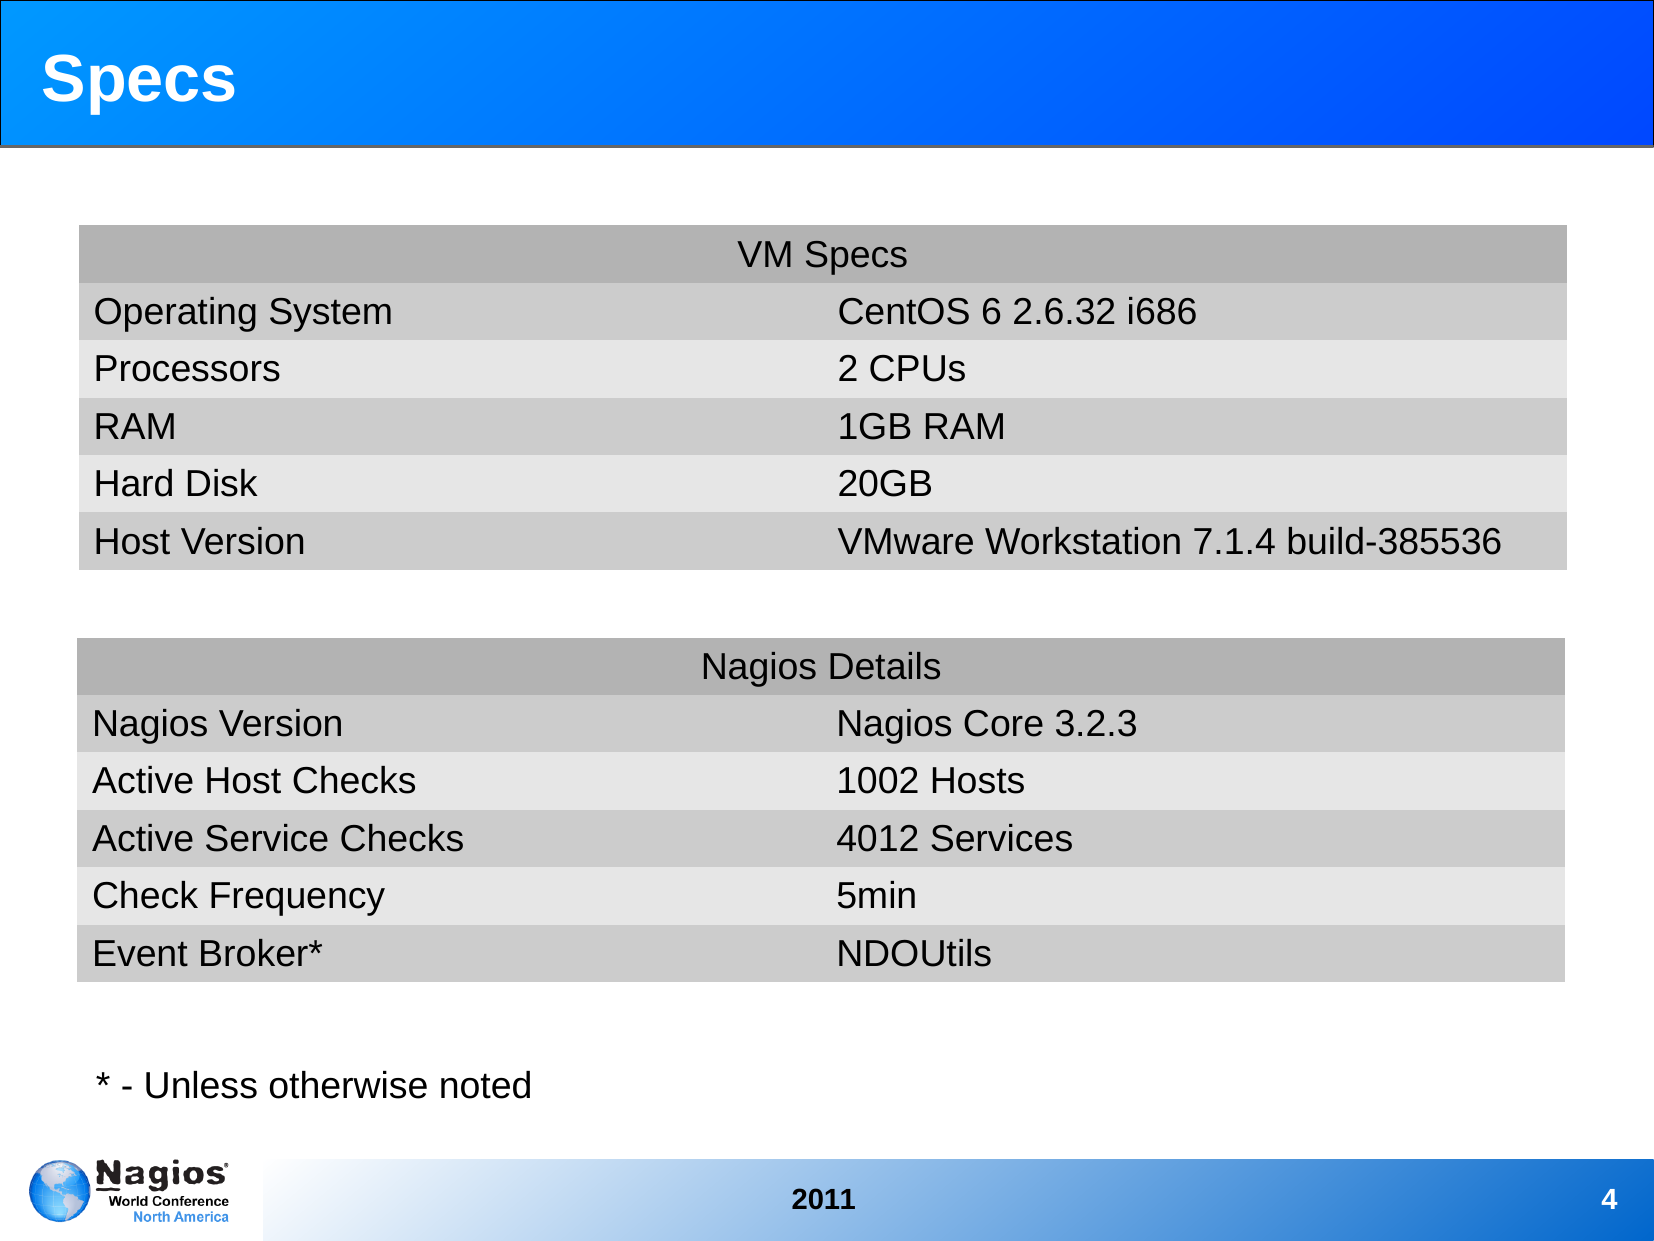

# Specs
| VM Specs | |
| --- | --- |
| Operating System | CentOS 6 2.6.32 i686 |
| Processors | 2 CPUs |
| RAM | 1GB RAM |
| Hard Disk | 20GB |
| Host Version | VMware Workstation 7.1.4 build-385536 |
| Nagios Details | |
| --- | --- |
| Nagios Version | Nagios Core 3.2.3 |
| Active Host Checks | 1002 Hosts |
| Active Service Checks | 4012 Services |
| Check Frequency | 5min |
| Event Broker\* | NDOUtils |
* - Unless otherwise noted
2011
4